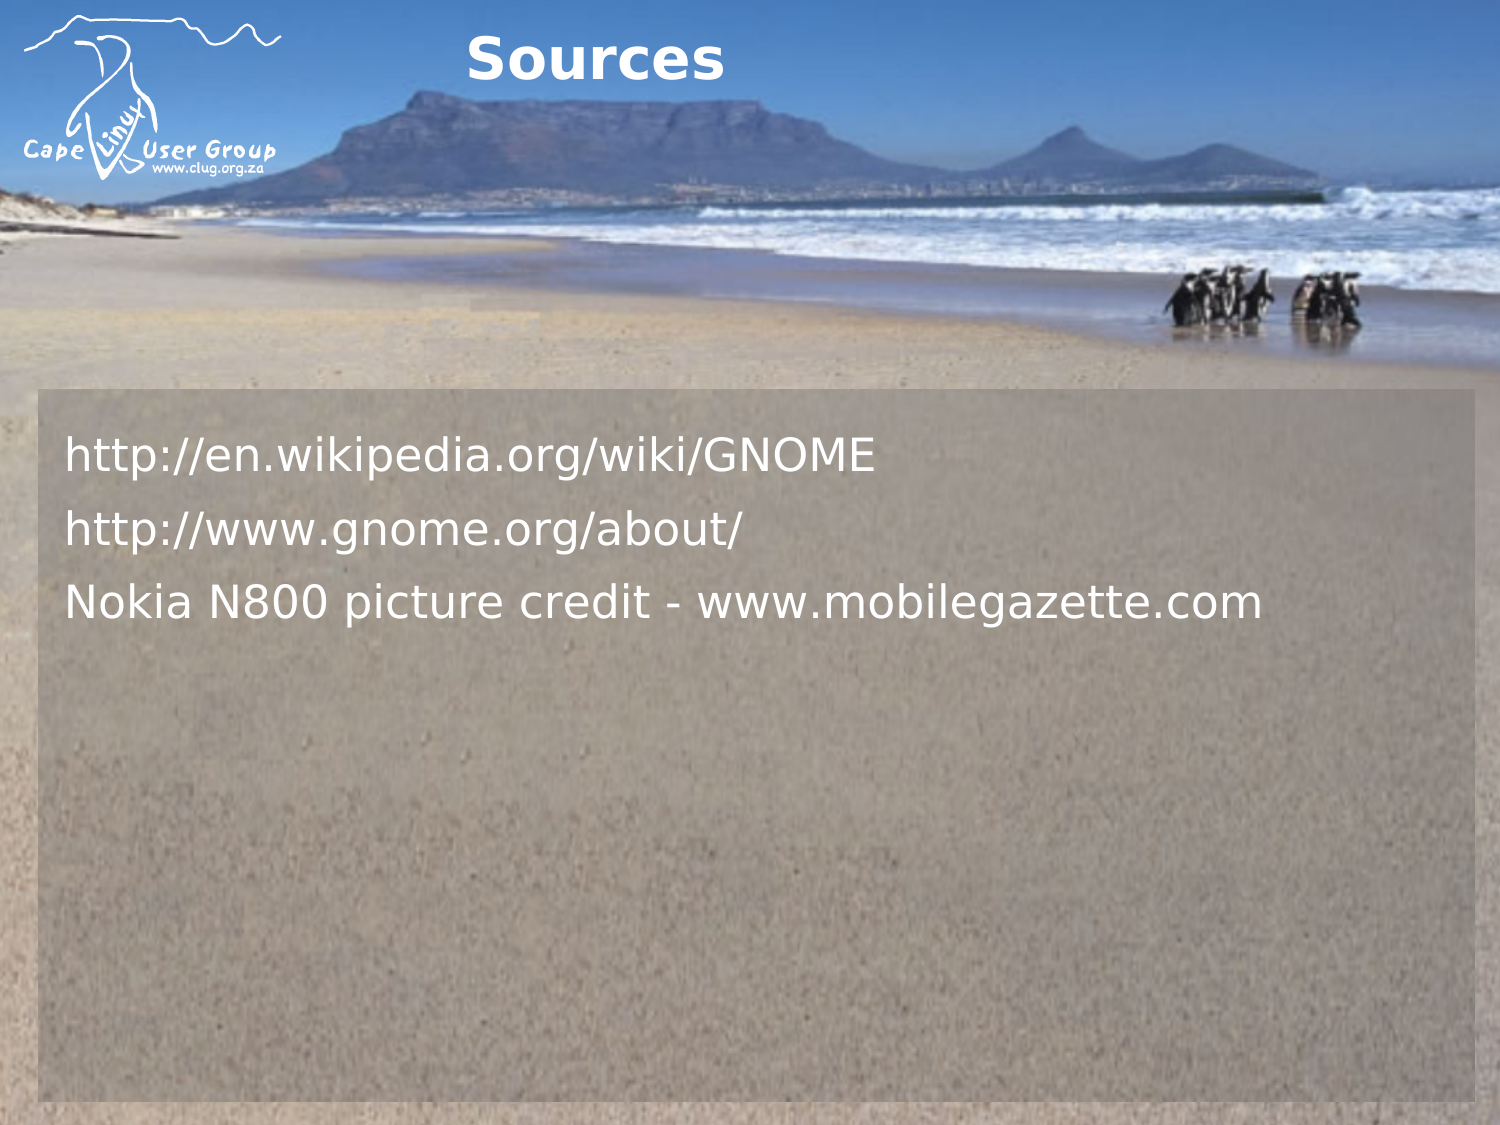

# Sources
http://en.wikipedia.org/wiki/GNOME
http://www.gnome.org/about/
Nokia N800 picture credit - www.mobilegazette.com